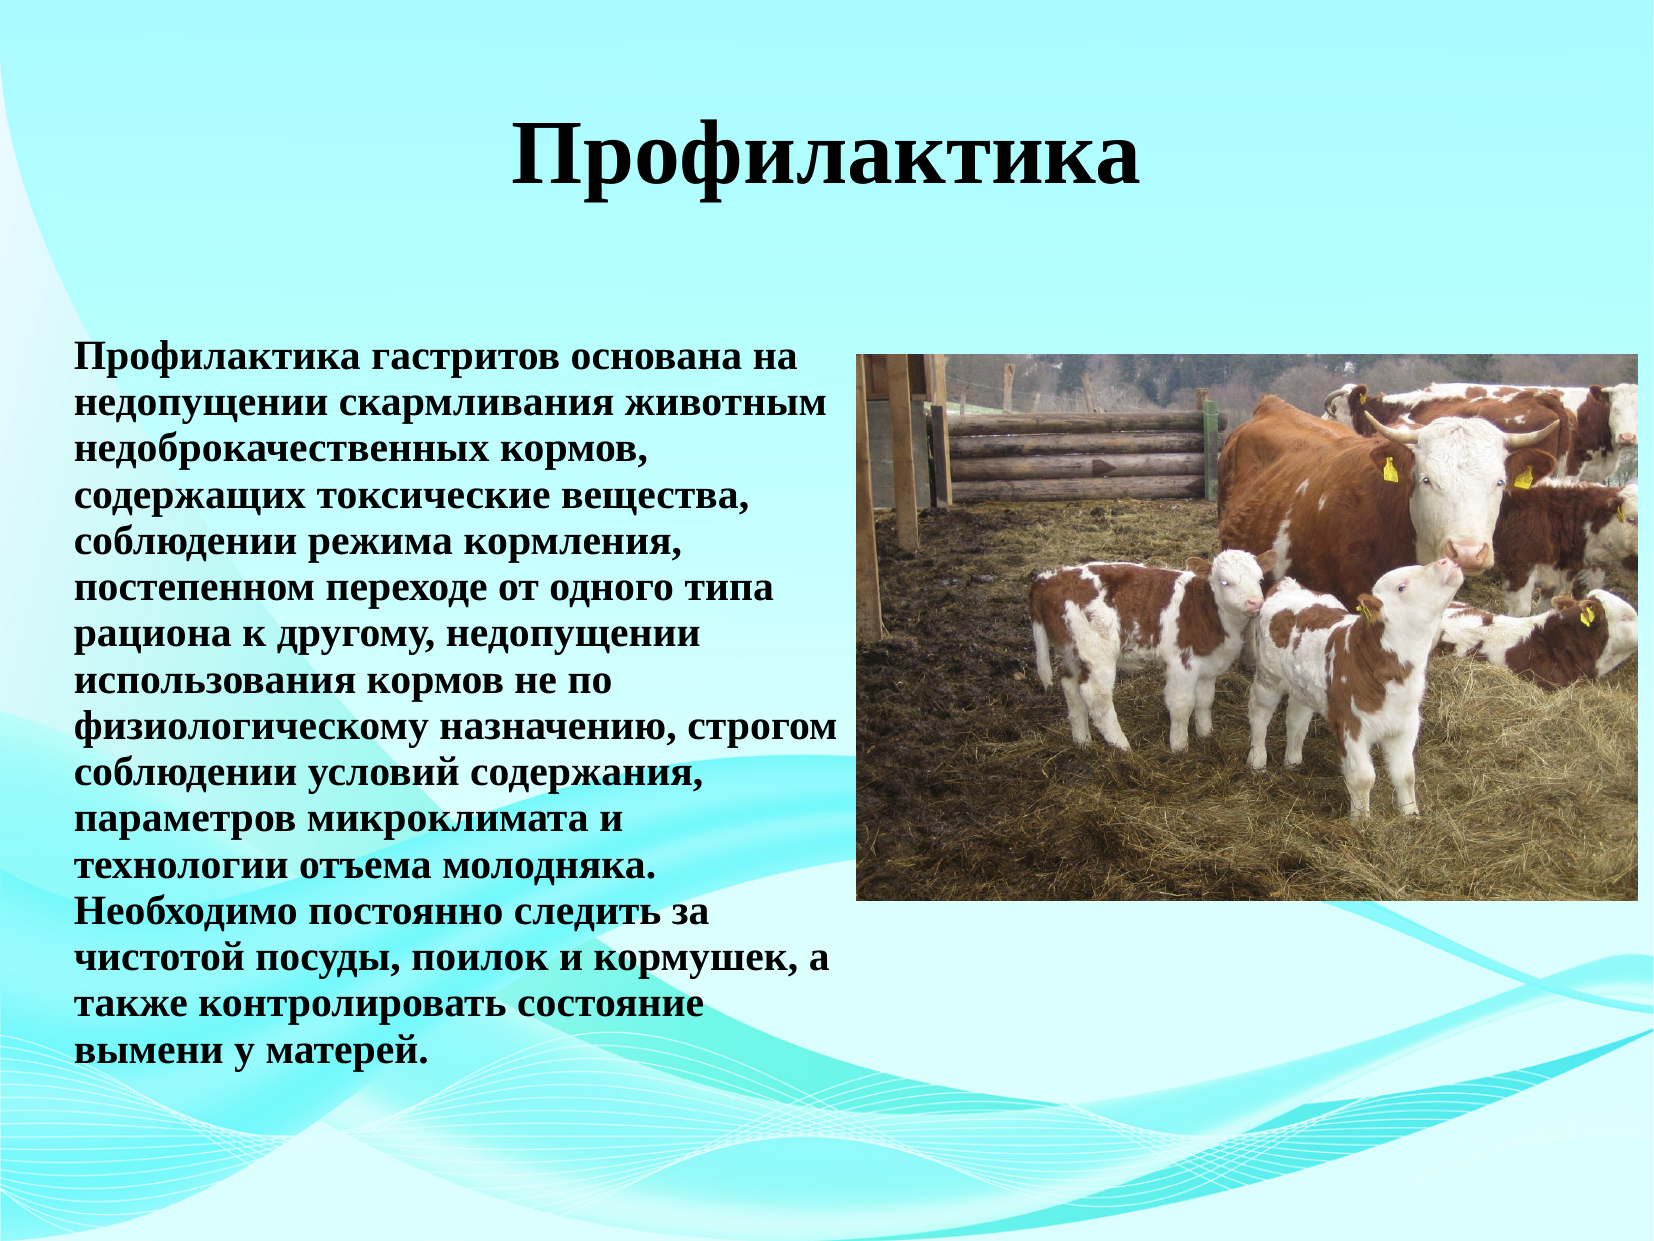

# Профилактика
Профилактика гастритов основана на недопущении скармливания животным недоброкачественных кормов, содержащих токсические вещества, соблюдении режима кормления, постепенном переходе от одного типа рациона к другому, недопущении использования кормов не по физиологическому назначению, строгом соблюдении условий содержания, параметров микроклимата и технологии отъема молодняка. Необходимо постоянно следить за чистотой посуды, поилок и кормушек, а также контролировать состояние вымени у матерей.